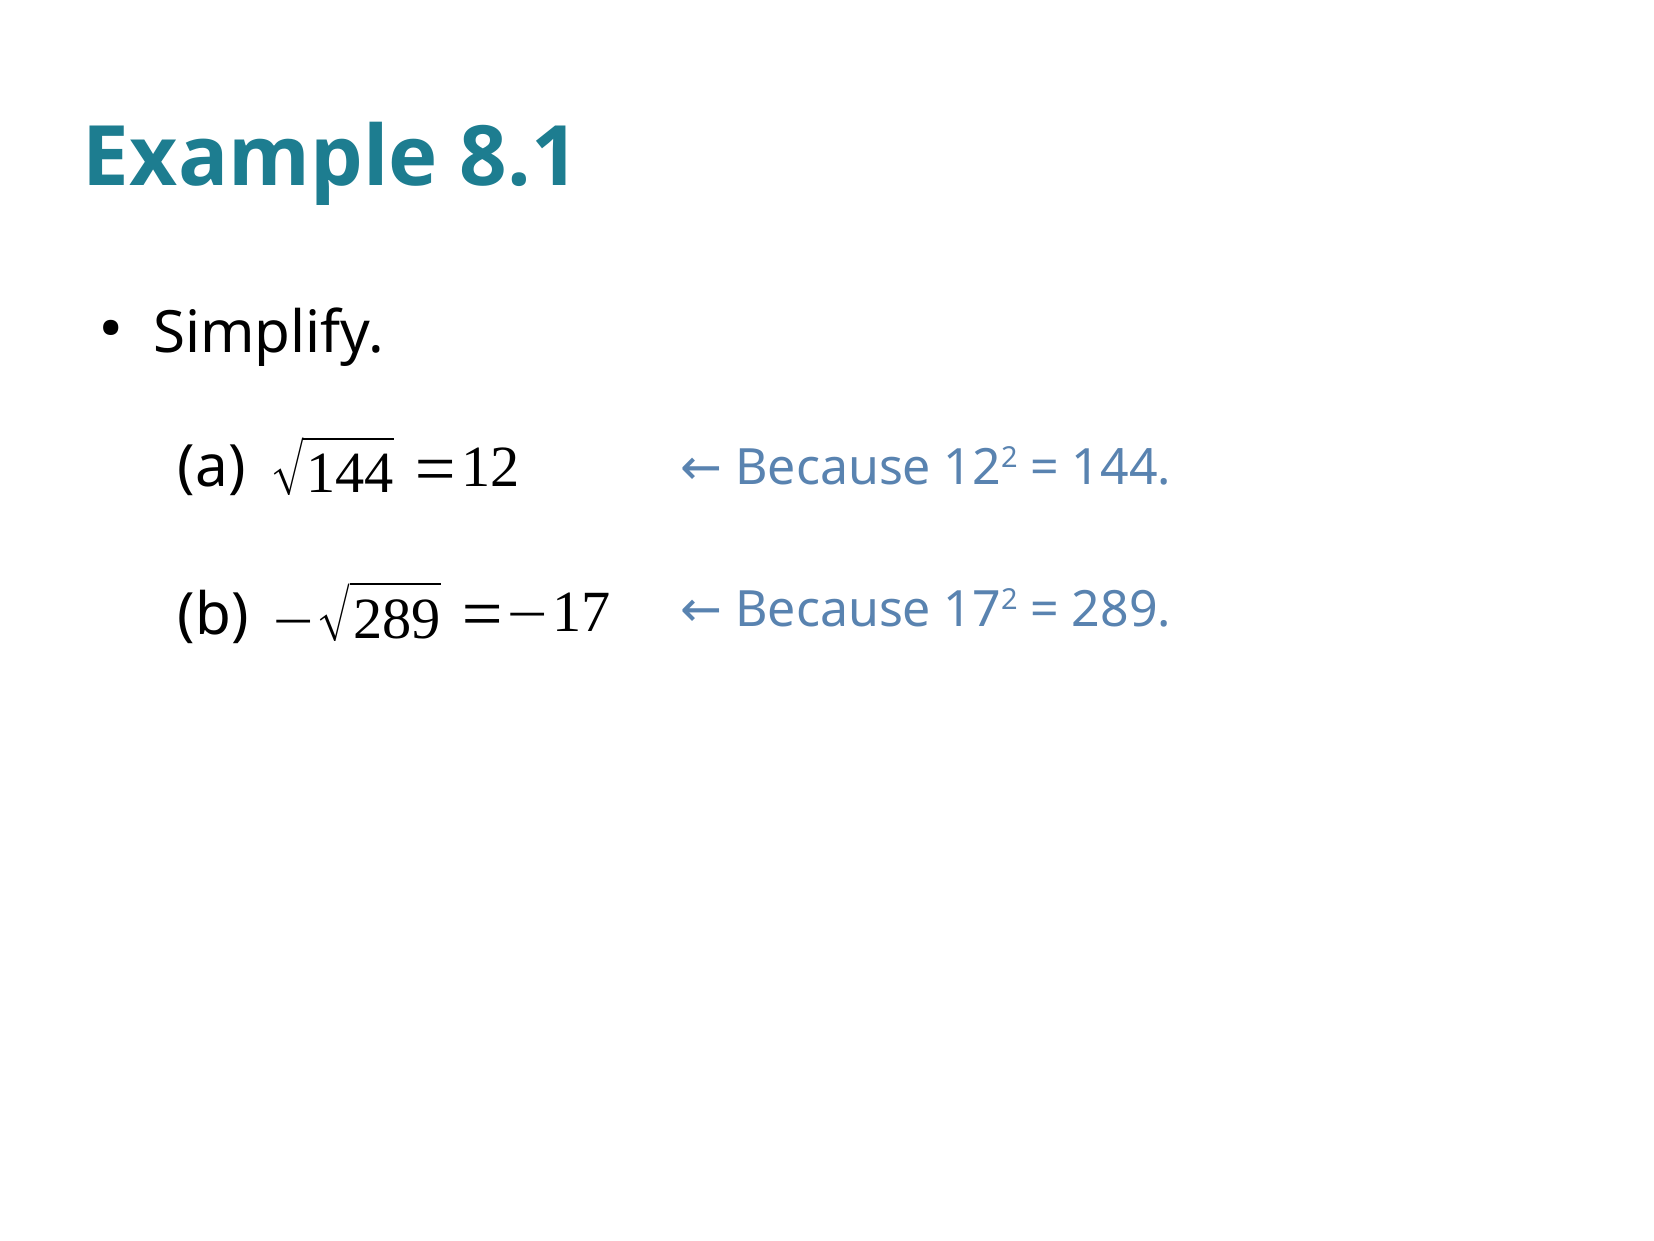

# Example 8.1
Simplify.
(a)
← Because 122 = 144.
(b)
← Because 172 = 289.